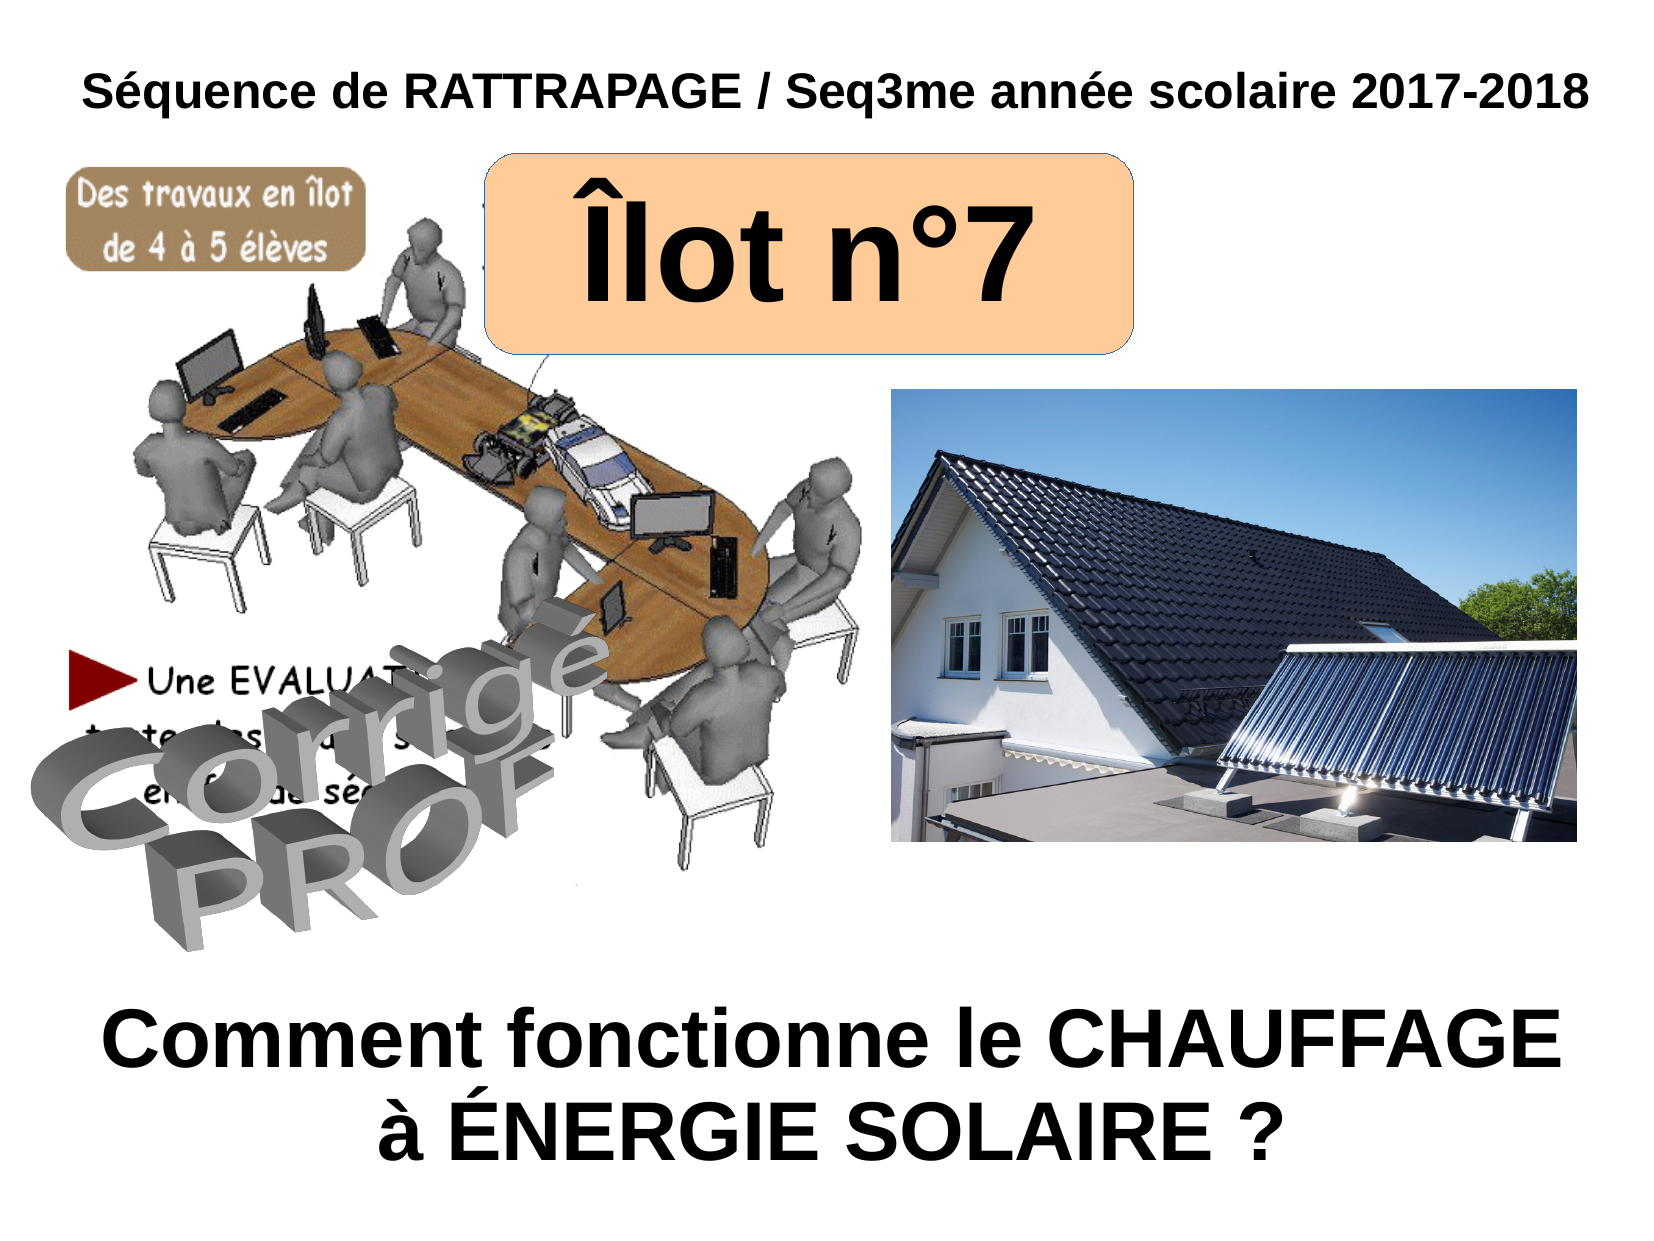

Séquence de RATTRAPAGE / Seq3me année scolaire 2017-2018
Îlot n°7
Corrigé
PROF
Comment fonctionne le CHAUFFAGE à ÉNERGIE SOLAIRE ?